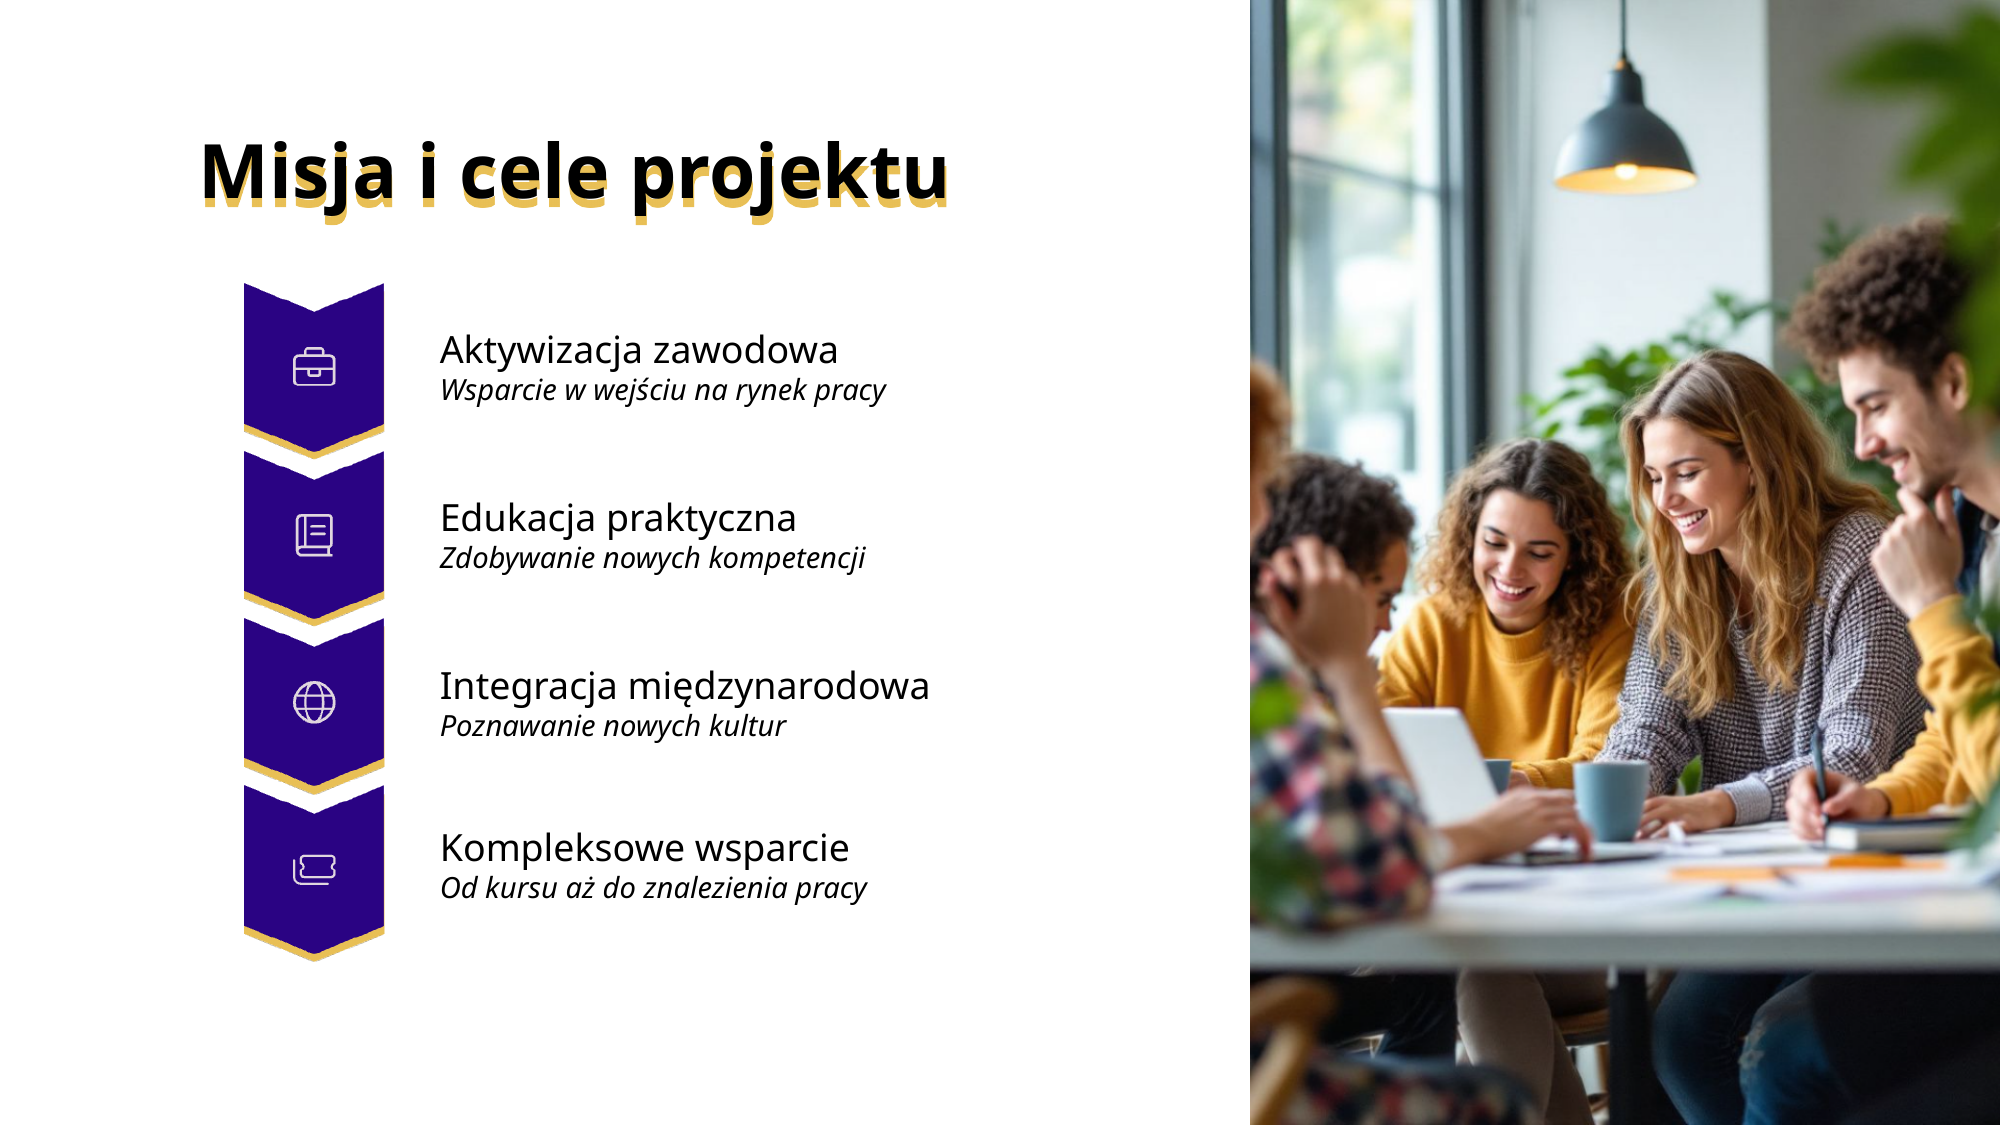

Misja i cele projektu
Aktywizacja zawodowa
Wsparcie w wejściu na rynek pracy
Edukacja praktyczna
Zdobywanie nowych kompetencji
Integracja międzynarodowa
Poznawanie nowych kultur
Kompleksowe wsparcie
Od kursu aż do znalezienia pracy